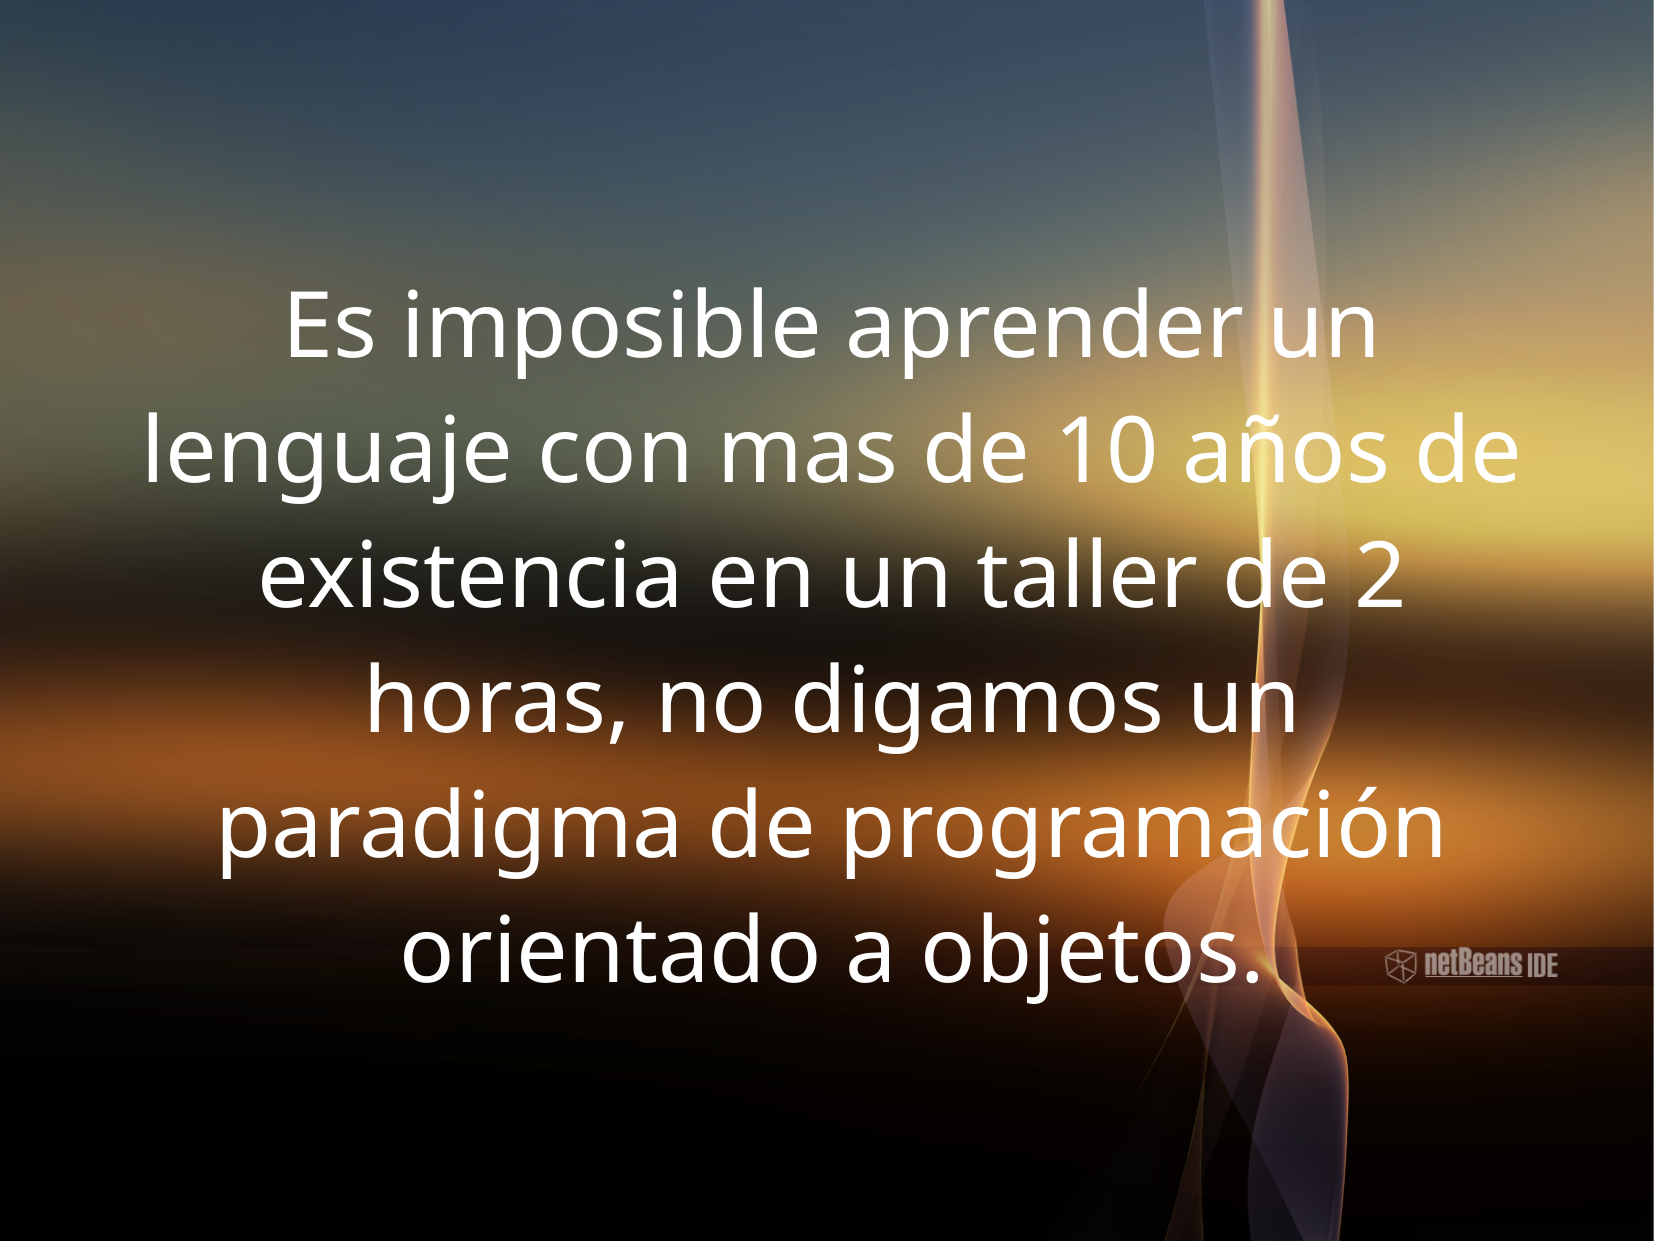

# Es imposible aprender un lenguaje con mas de 10 años de existencia en un taller de 2 horas, no digamos un paradigma de programación orientado a objetos.